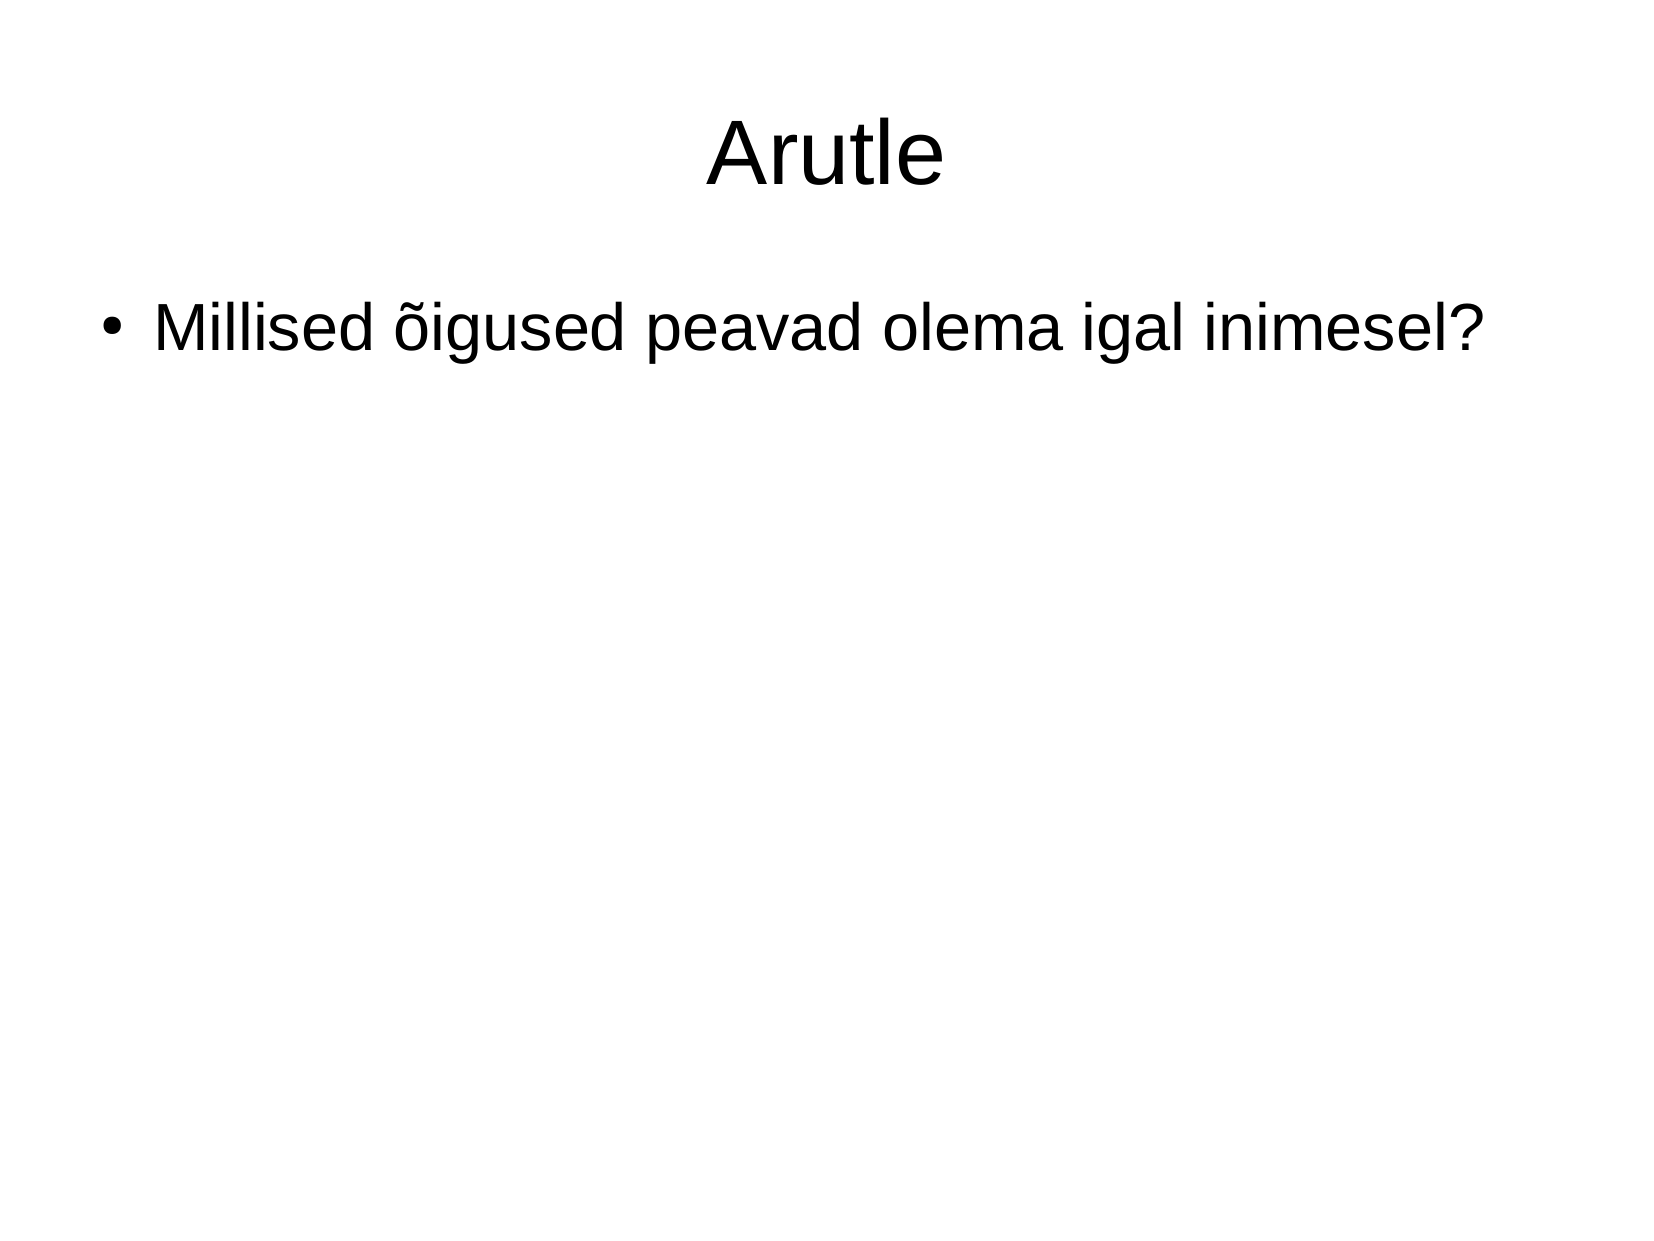

# Arutle
Millised õigused peavad olema igal inimesel?